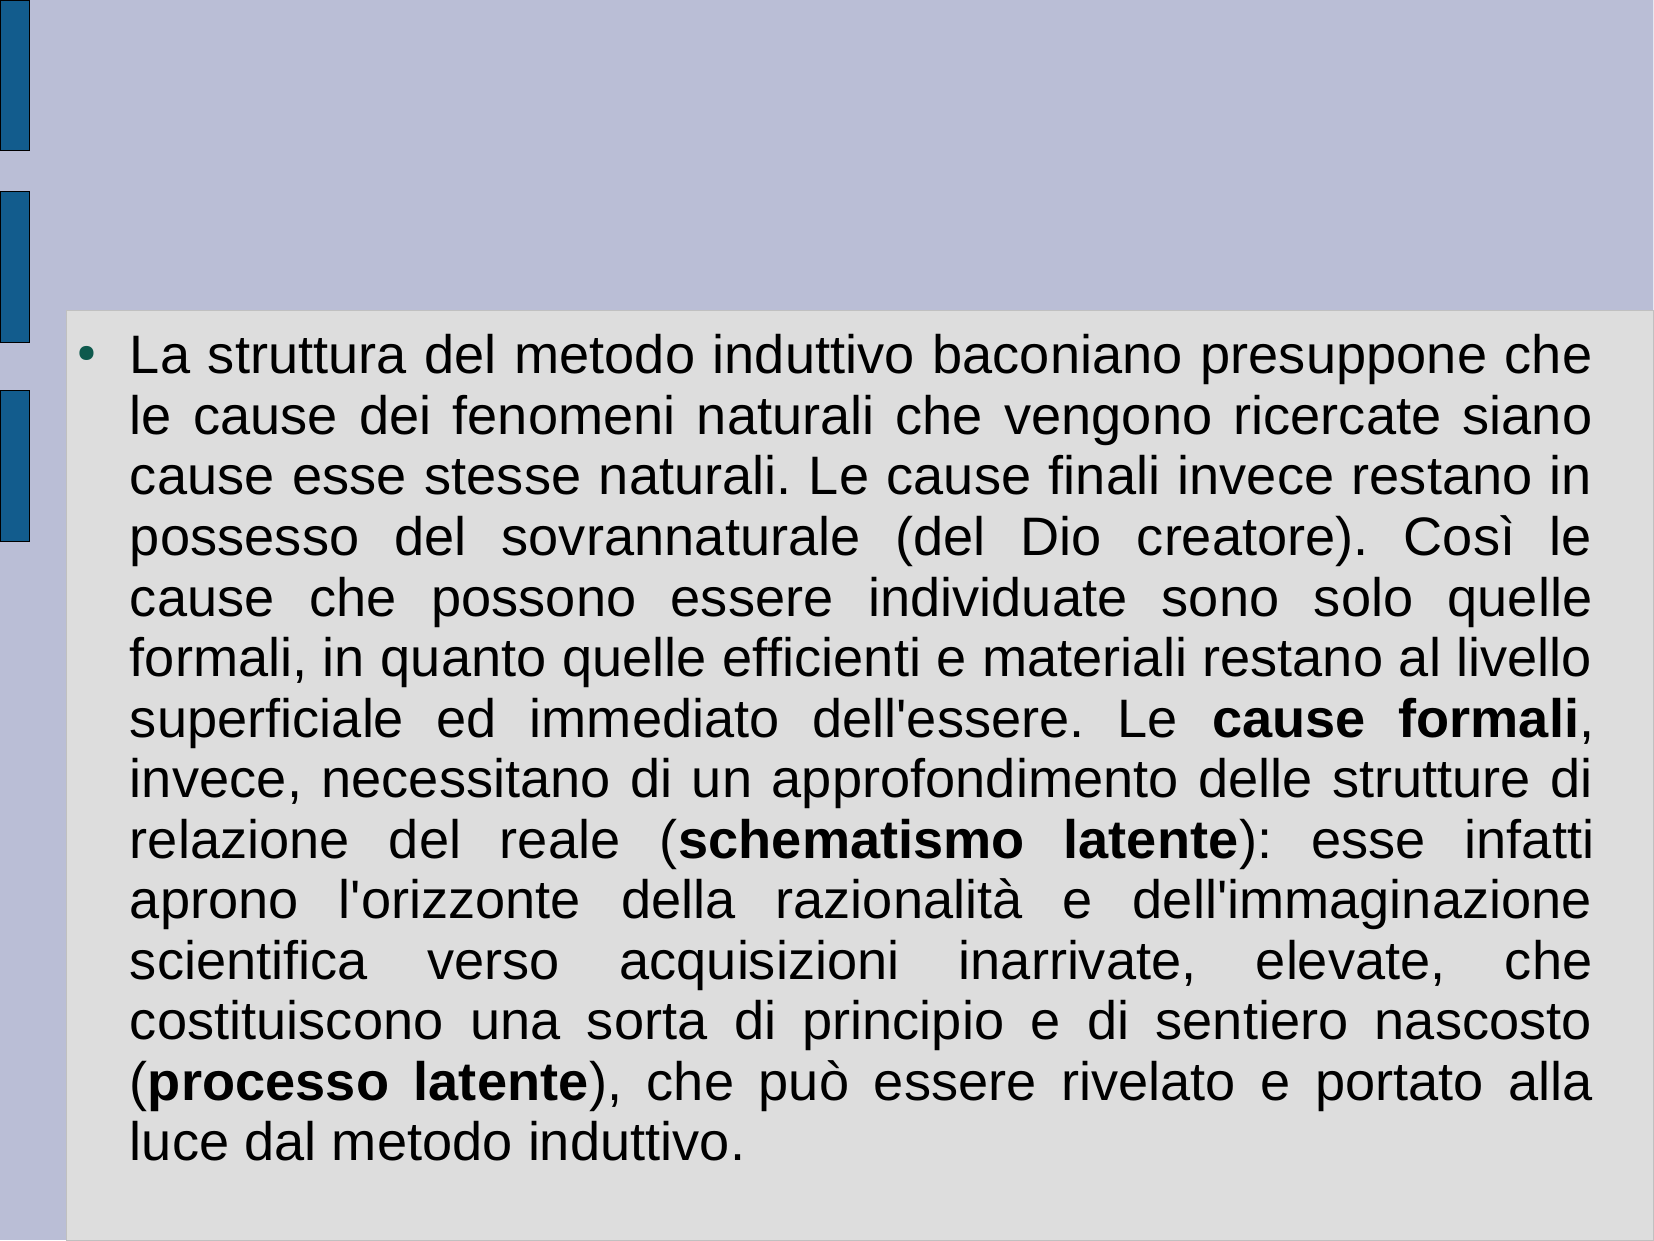

#
La struttura del metodo induttivo baconiano presuppone che le cause dei fenomeni naturali che vengono ricercate siano cause esse stesse naturali. Le cause finali invece restano in possesso del sovrannaturale (del Dio creatore). Così le cause che possono essere individuate sono solo quelle formali, in quanto quelle efficienti e materiali restano al livello superficiale ed immediato dell'essere. Le cause formali, invece, necessitano di un approfondimento delle strutture di relazione del reale (schematismo latente): esse infatti aprono l'orizzonte della razionalità e dell'immaginazione scientifica verso acquisizioni inarrivate, elevate, che costituiscono una sorta di principio e di sentiero nascosto (processo latente), che può essere rivelato e portato alla luce dal metodo induttivo.